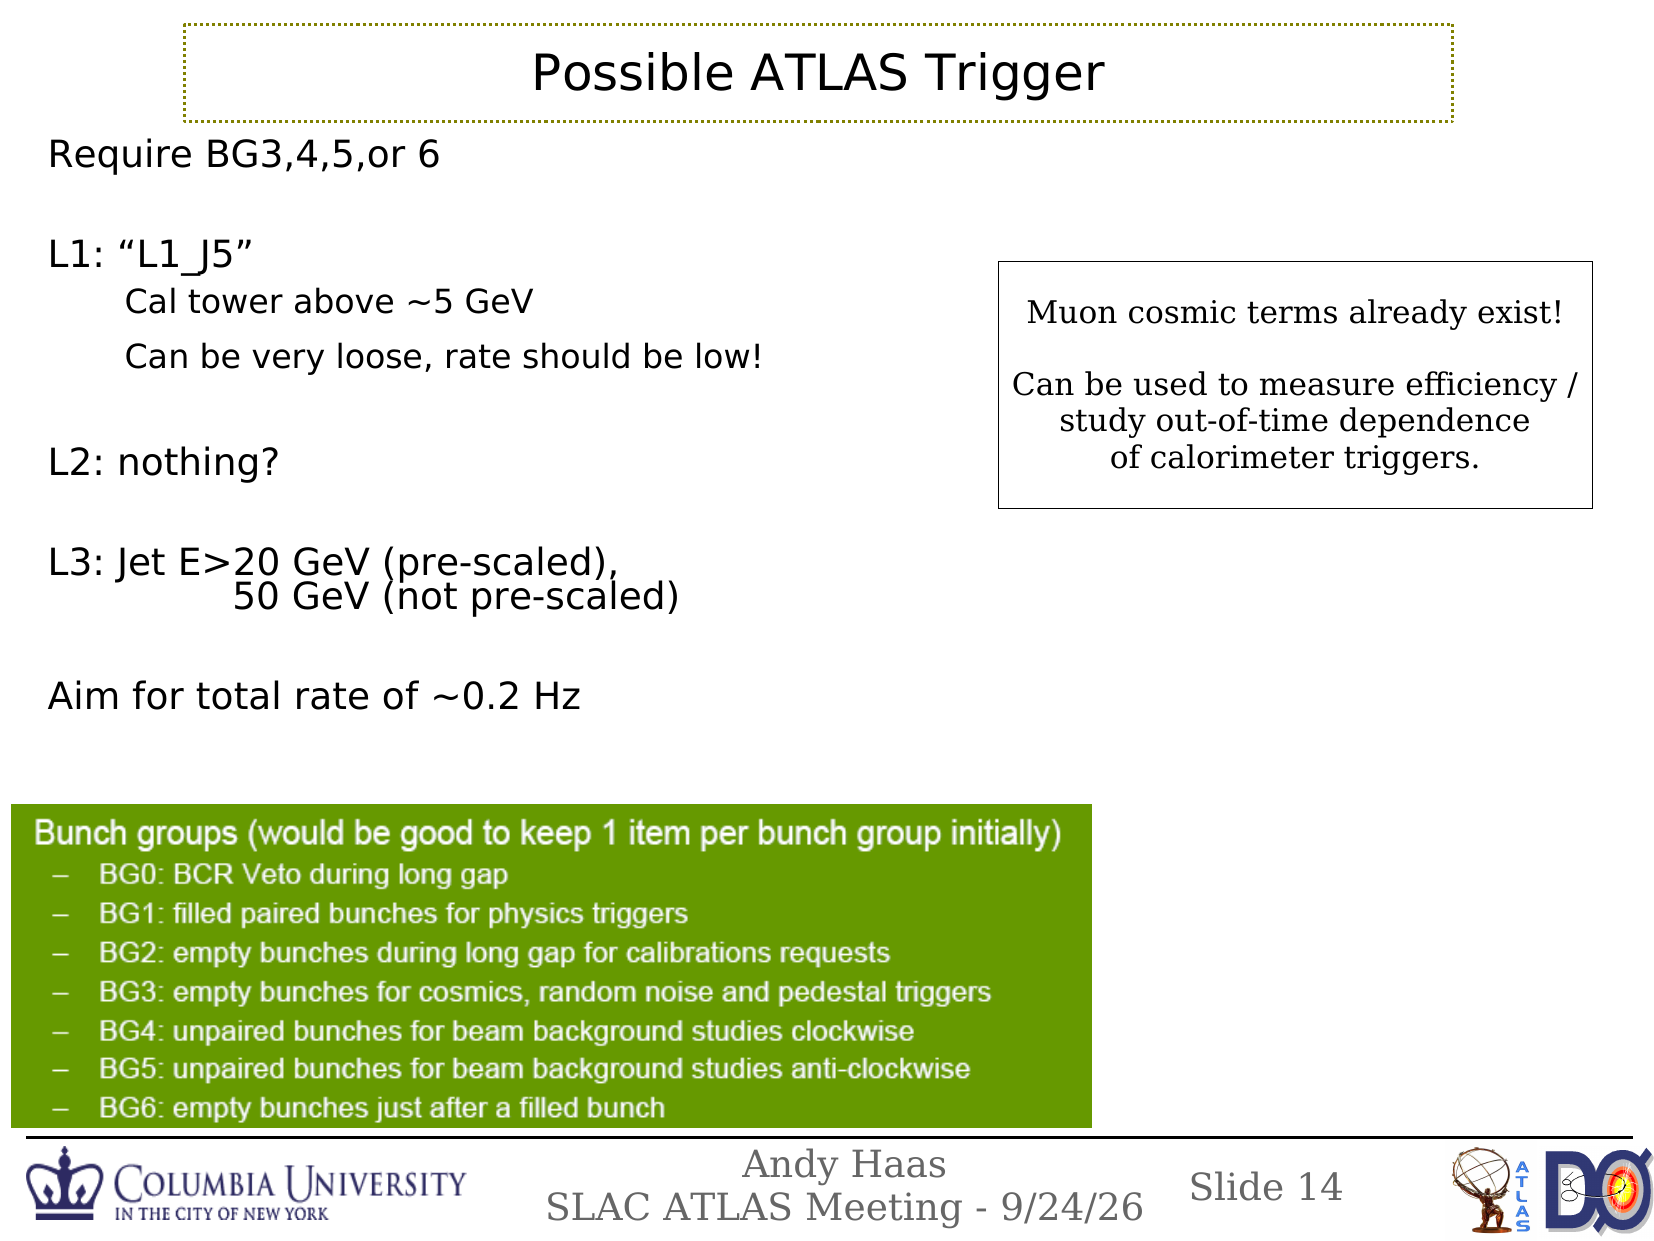

# Possible ATLAS Trigger
Require BG3,4,5,or 6
L1: “L1_J5”
Cal tower above ~5 GeV
Can be very loose, rate should be low!
L2: nothing?
L3: Jet E>20 GeV (pre-scaled),
 50 GeV (not pre-scaled)
Aim for total rate of ~0.2 Hz
Muon cosmic terms already exist!
Can be used to measure efficiency /
study out-of-time dependence
of calorimeter triggers.